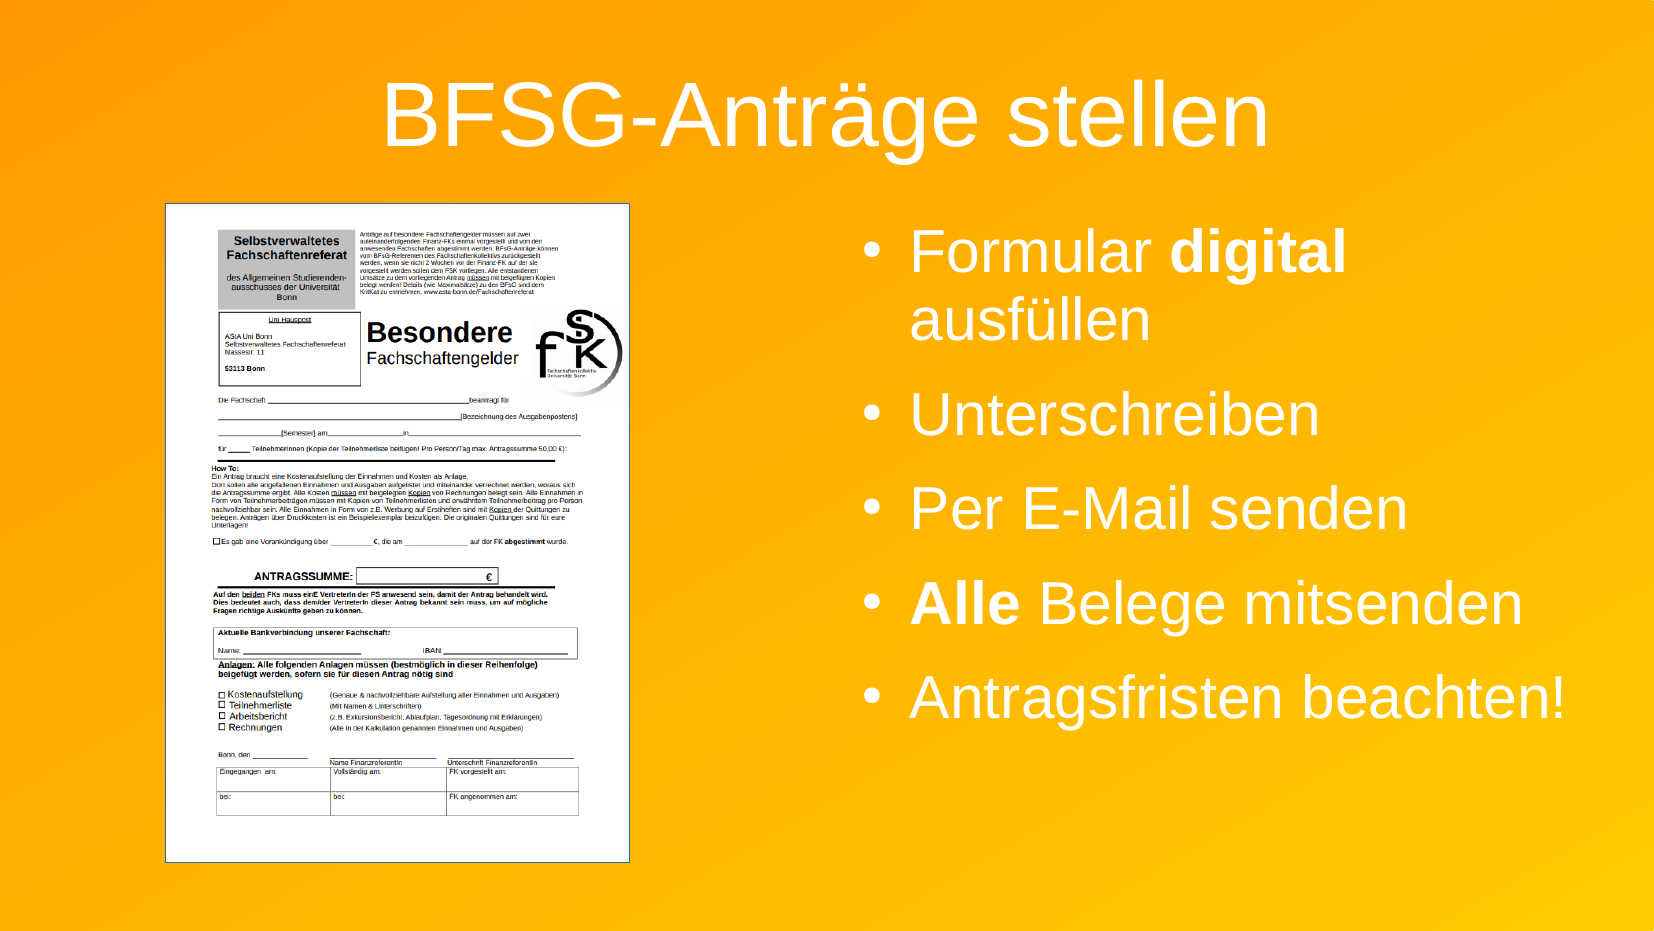

# BFSG-Anträge stellen
Formular digital ausfüllen
Unterschreiben
Per E-Mail senden
Alle Belege mitsenden
Antragsfristen beachten!